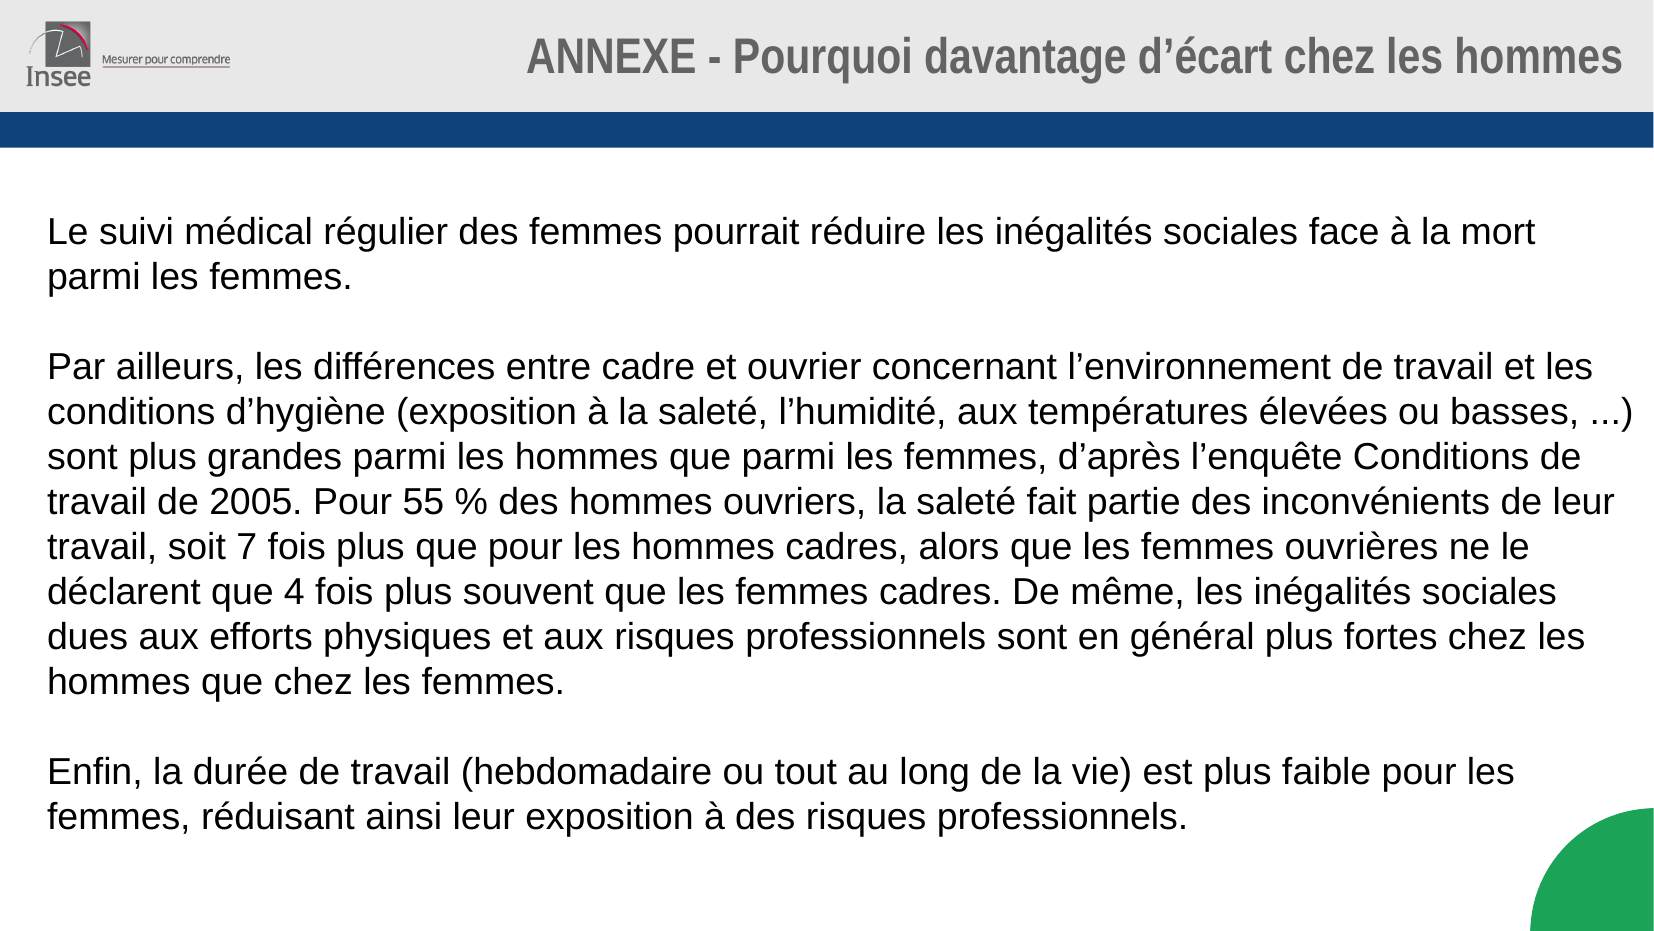

ANNEXE - Pourquoi davantage d’écart chez les hommes
Le suivi médical régulier des femmes pourrait réduire les inégalités sociales face à la mort parmi les femmes.
Par ailleurs, les différences entre cadre et ouvrier concernant l’environnement de travail et les conditions d’hygiène (exposition à la saleté, l’humidité, aux températures élevées ou basses, ...) sont plus grandes parmi les hommes que parmi les femmes, d’après l’enquête Conditions de travail de 2005. Pour 55 % des hommes ouvriers, la saleté fait partie des inconvénients de leur travail, soit 7 fois plus que pour les hommes cadres, alors que les femmes ouvrières ne le déclarent que 4 fois plus souvent que les femmes cadres. De même, les inégalités sociales dues aux efforts physiques et aux risques professionnels sont en général plus fortes chez les hommes que chez les femmes.
Enfin, la durée de travail (hebdomadaire ou tout au long de la vie) est plus faible pour les femmes, réduisant ainsi leur exposition à des risques professionnels.